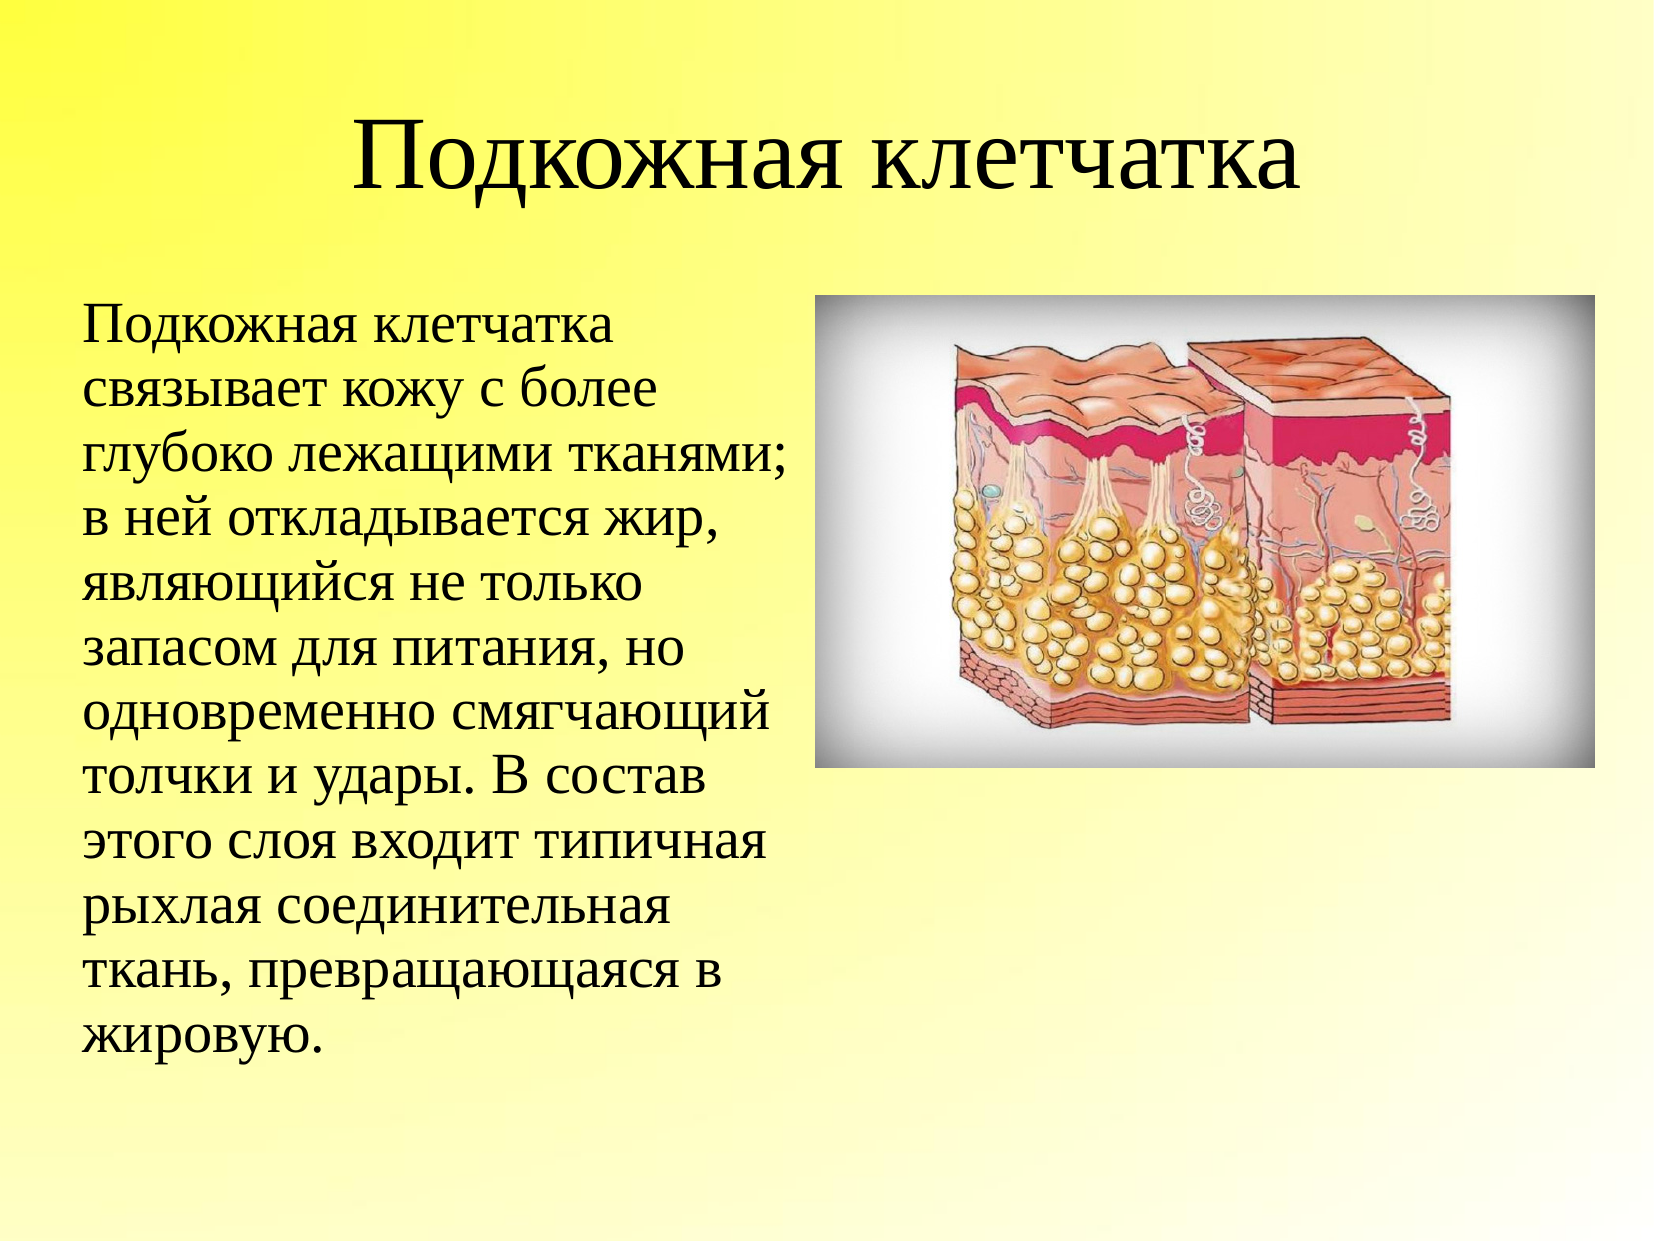

# Подкожная клетчатка
Подкожная клетчатка связывает кожу с более глубоко лежащими тканями; в ней откладывается жир, являющийся не только запасом для питания, но одновременно смягчающий толчки и удары. В состав этого слоя входит типичная рыхлая соединительная ткань, превращающаяся в жировую.